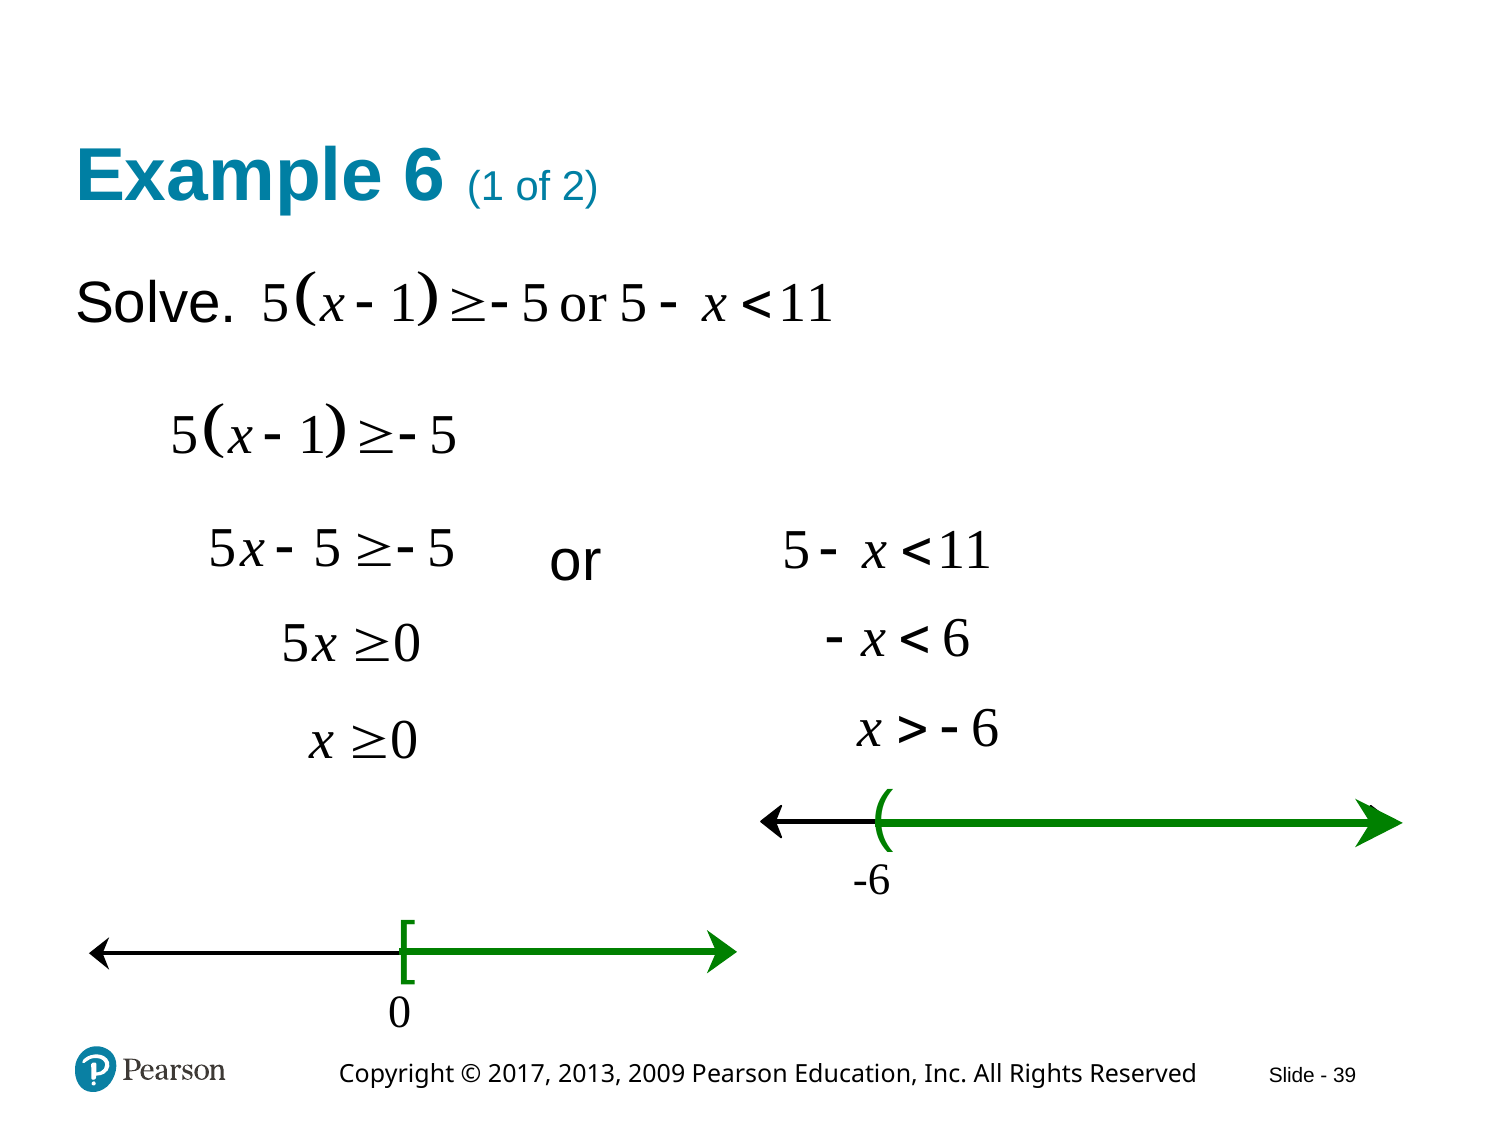

# Example 6 (1 of 2)
Solve.
or